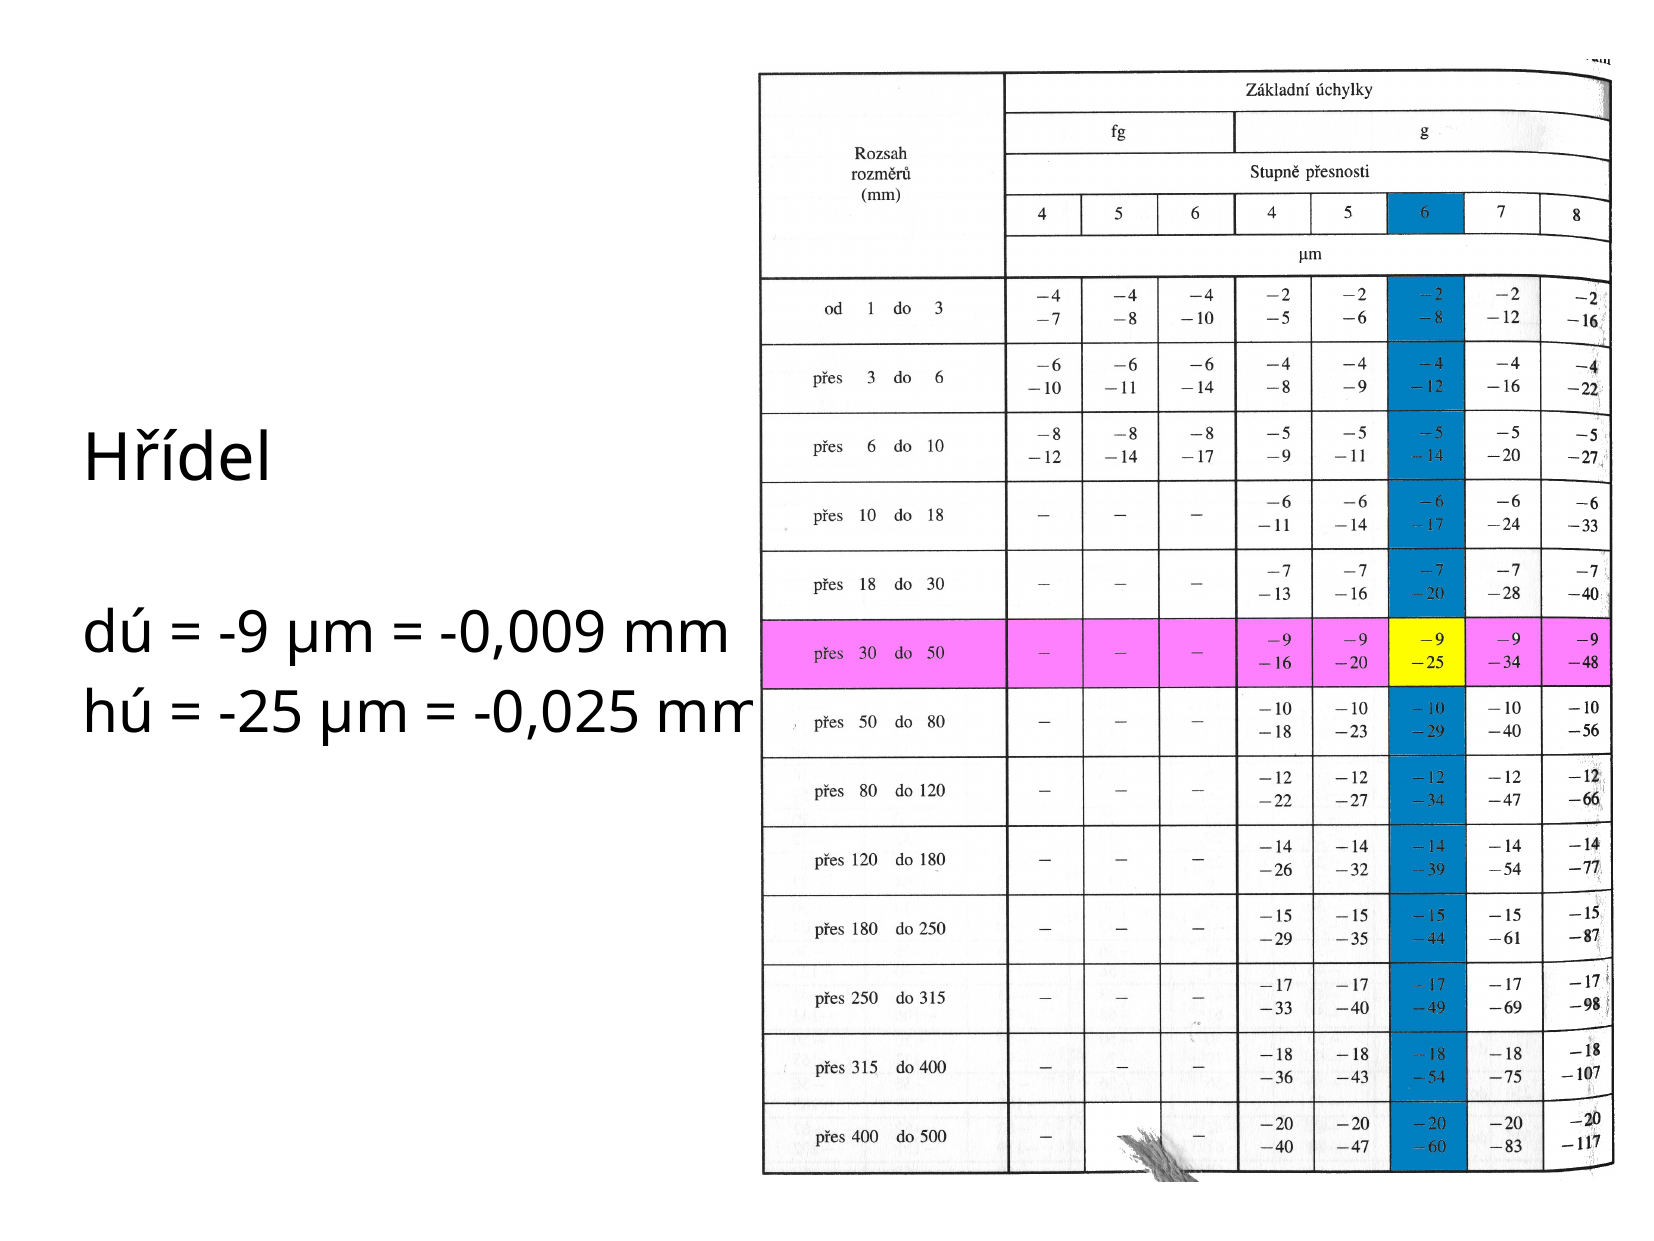

# Hřídel
dú = -9 μm = -0,009 mm
hú = -25 μm = -0,025 mm